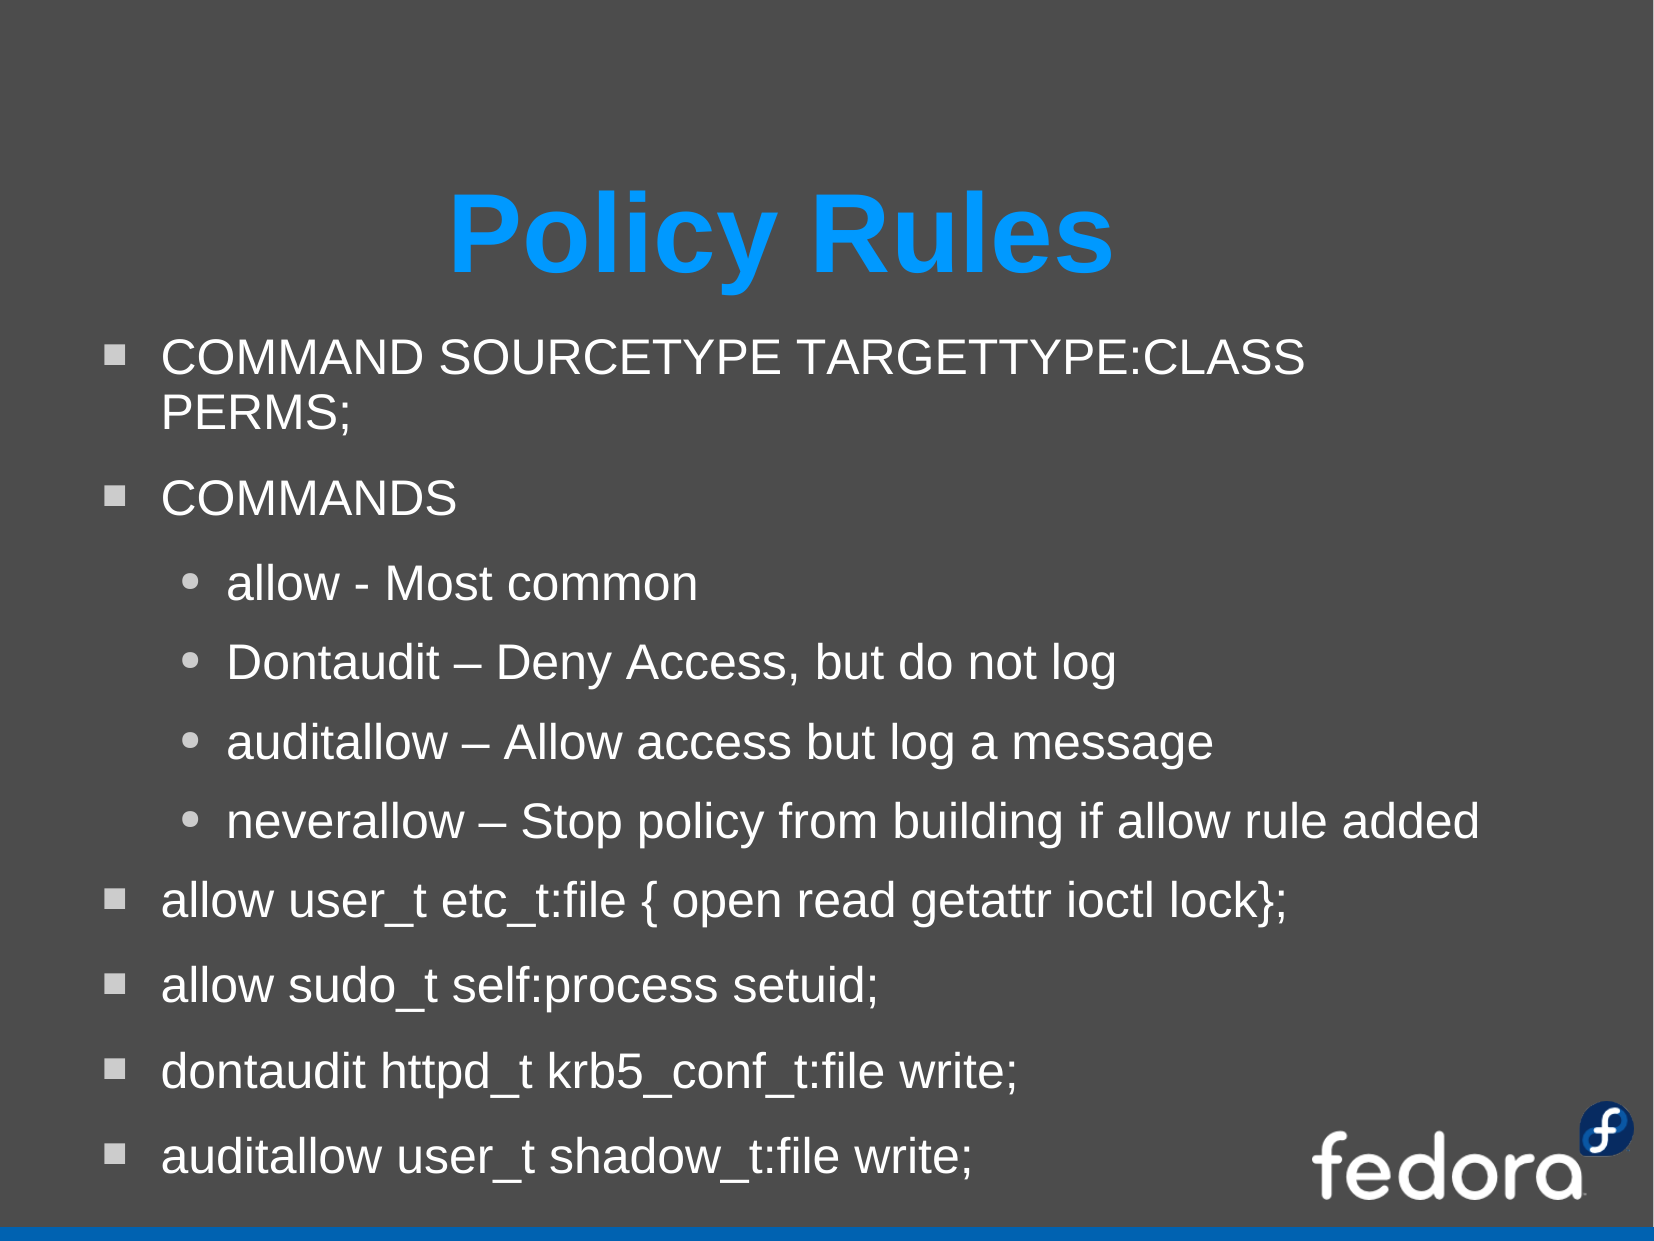

# Policy Rules
COMMAND SOURCETYPE TARGETTYPE:CLASS PERMS;
COMMANDS
allow - Most common
Dontaudit – Deny Access, but do not log
auditallow – Allow access but log a message
neverallow – Stop policy from building if allow rule added
allow user_t etc_t:file { open read getattr ioctl lock};
allow sudo_t self:process setuid;
dontaudit httpd_t krb5_conf_t:file write;
auditallow user_t shadow_t:file write;